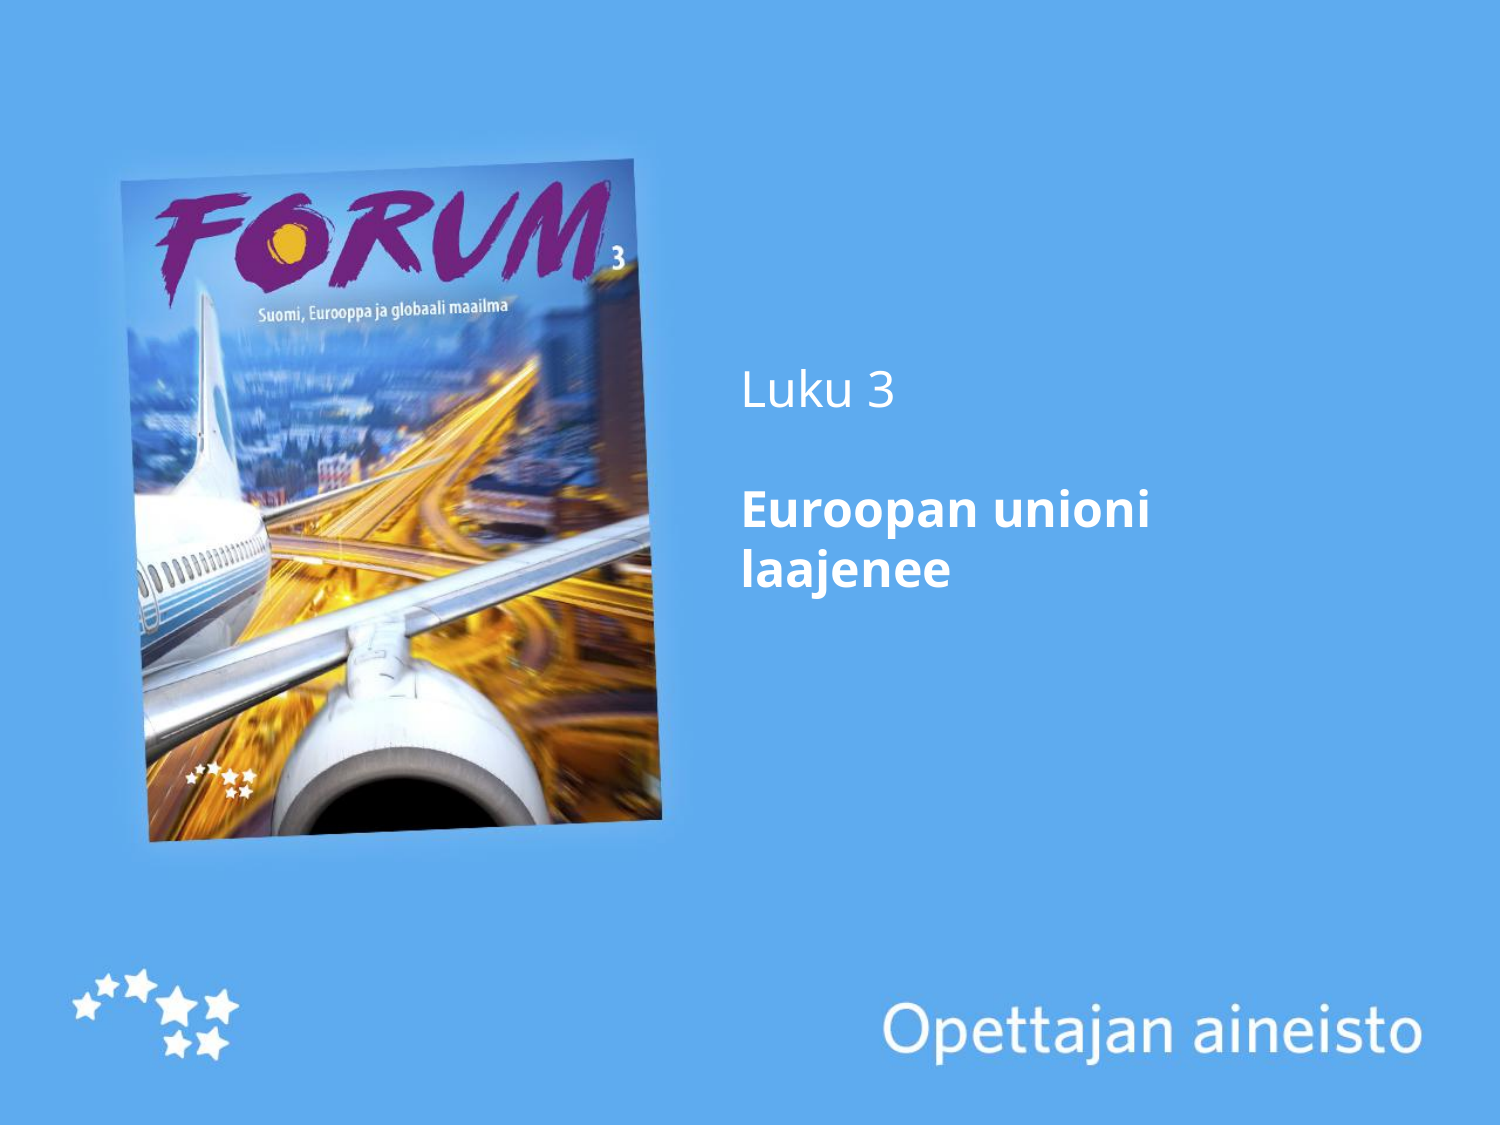

Luku x
Luvun otsikko
Luku 3
Euroopan unioni laajenee